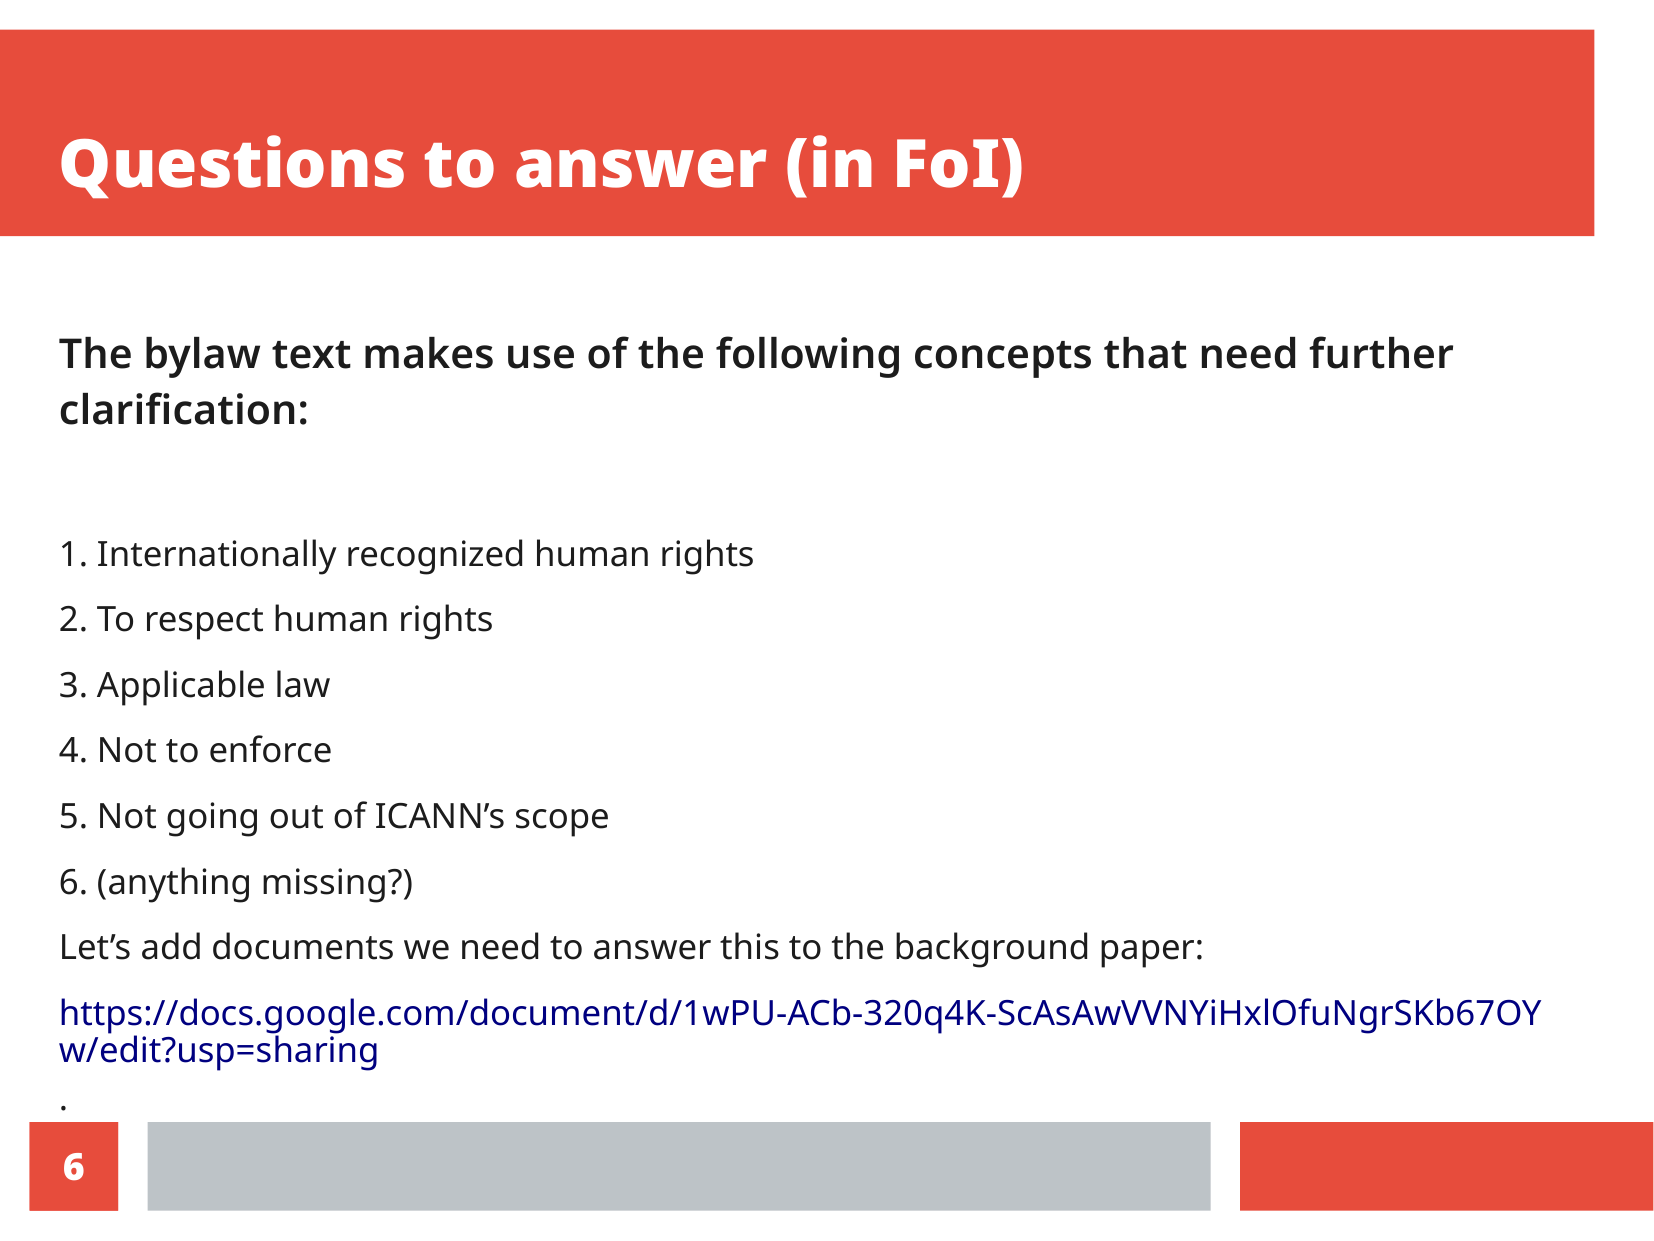

# Questions to answer (in FoI)
The bylaw text makes use of the following concepts that need further clarification:
1. Internationally recognized human rights
2. To respect human rights
3. Applicable law
4. Not to enforce
5. Not going out of ICANN’s scope
6. (anything missing?)
Let’s add documents we need to answer this to the background paper:
https://docs.google.com/document/d/1wPU-ACb-320q4K-ScAsAwVVNYiHxlOfuNgrSKb67OYw/edit?usp=sharing.
6